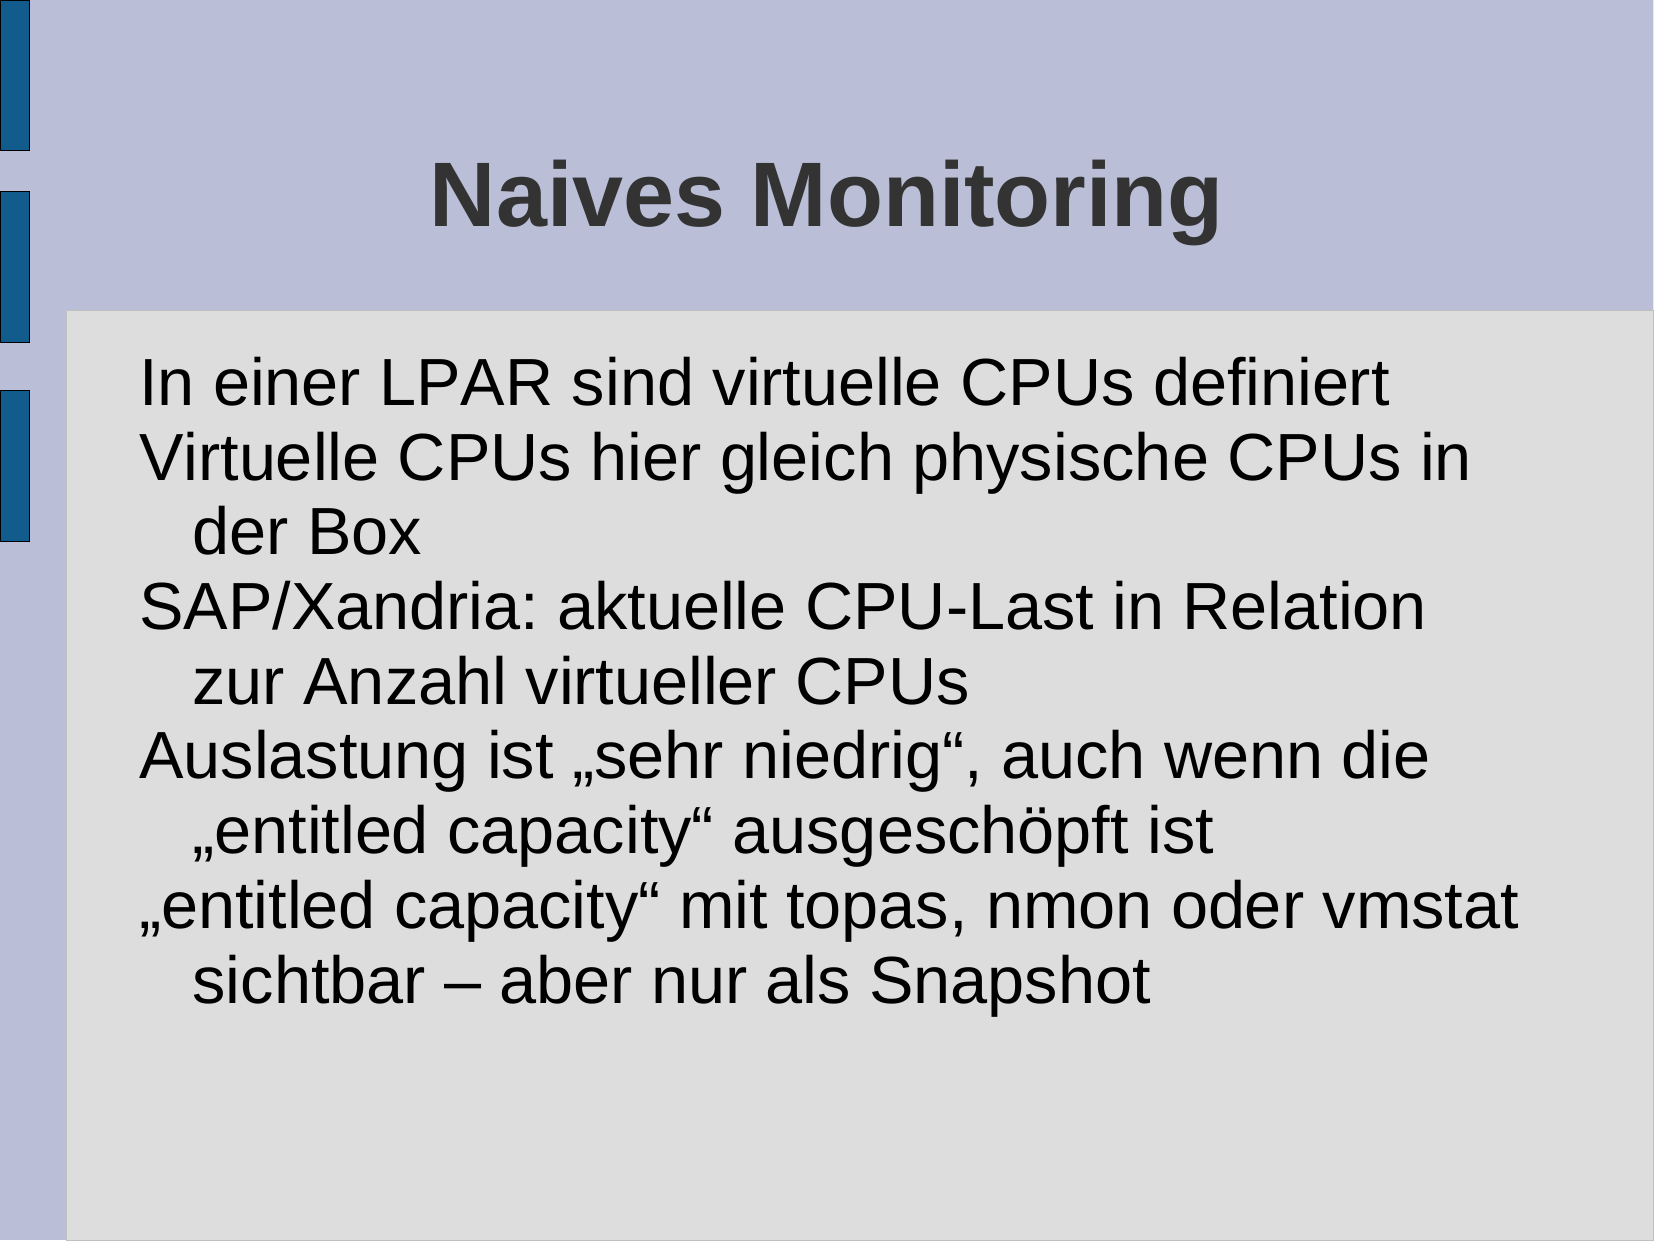

# Naives Monitoring
In einer LPAR sind virtuelle CPUs definiert
Virtuelle CPUs hier gleich physische CPUs in der Box
SAP/Xandria: aktuelle CPU-Last in Relation zur Anzahl virtueller CPUs
Auslastung ist „sehr niedrig“, auch wenn die „entitled capacity“ ausgeschöpft ist
„entitled capacity“ mit topas, nmon oder vmstat sichtbar – aber nur als Snapshot